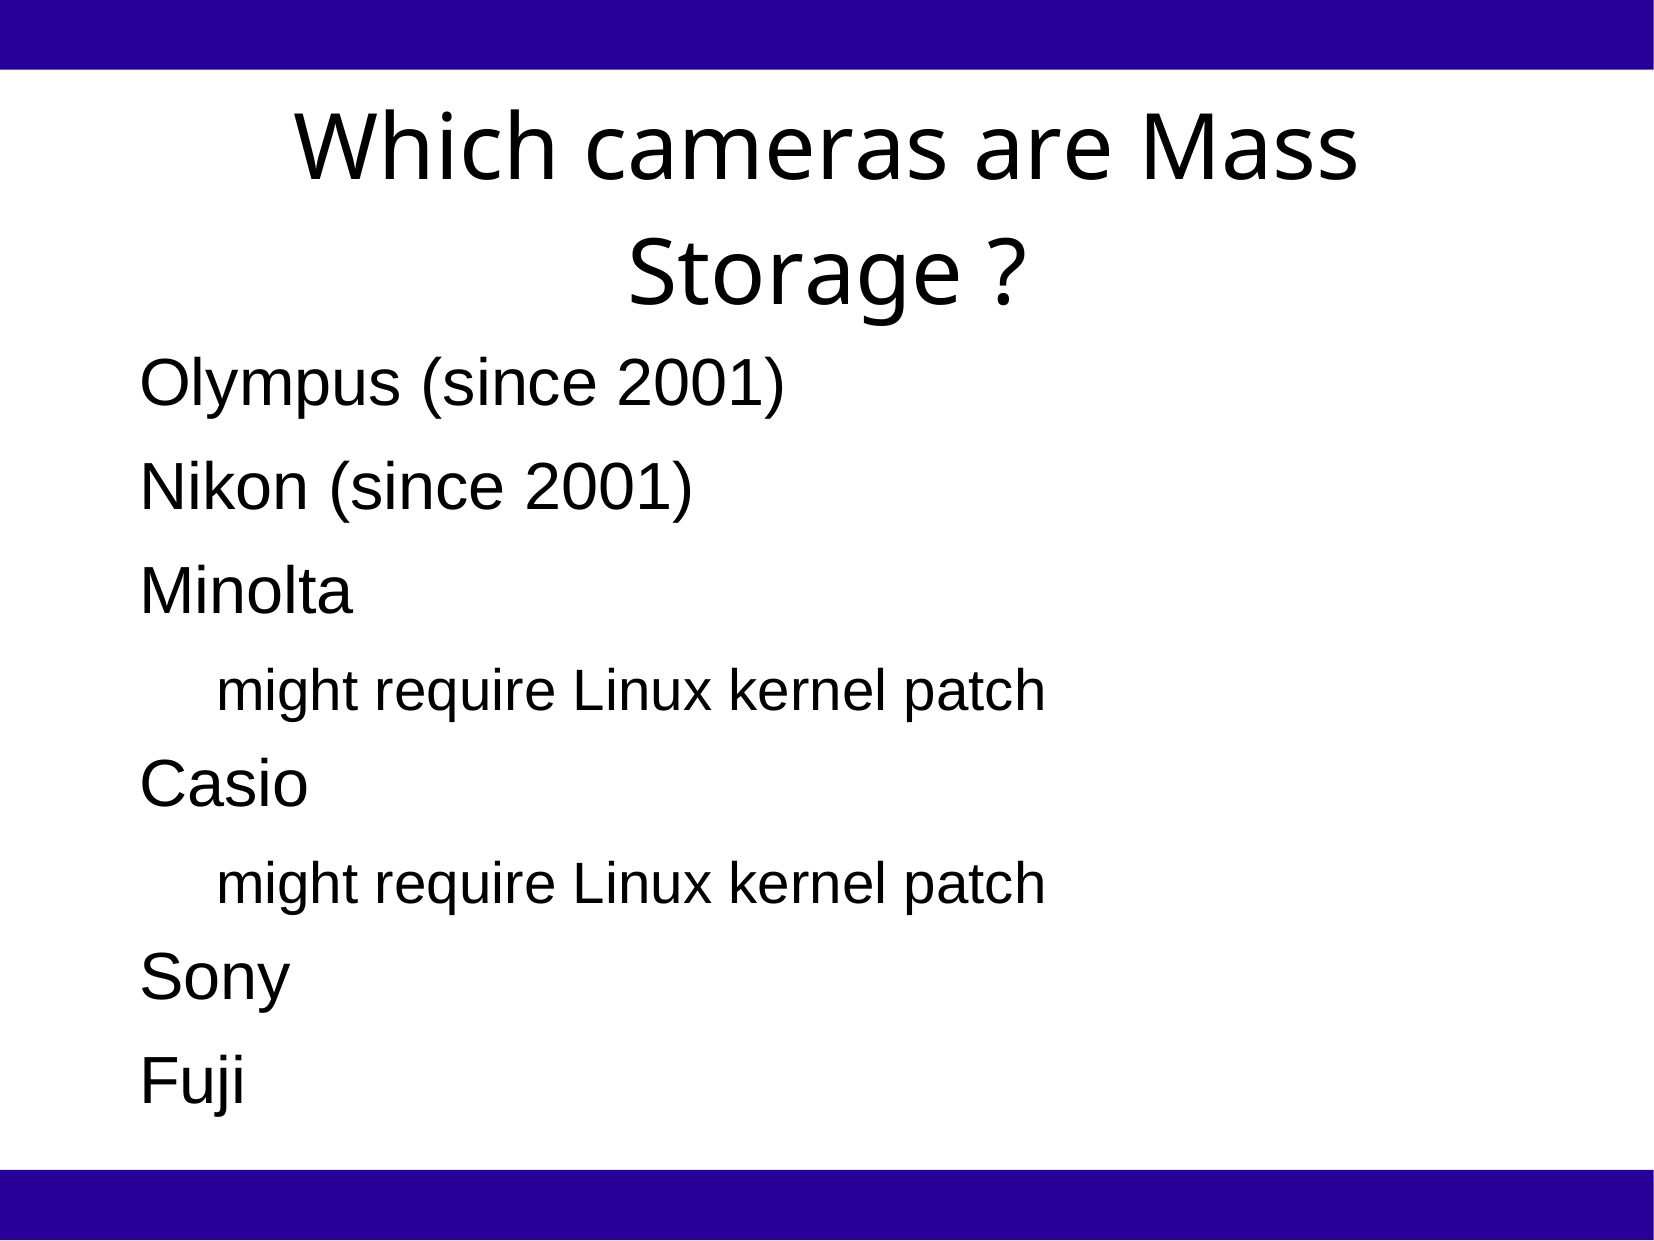

# Which cameras are Mass Storage ?
Olympus (since 2001)
Nikon (since 2001)
Minolta
might require Linux kernel patch
Casio
might require Linux kernel patch
Sony
Fuji